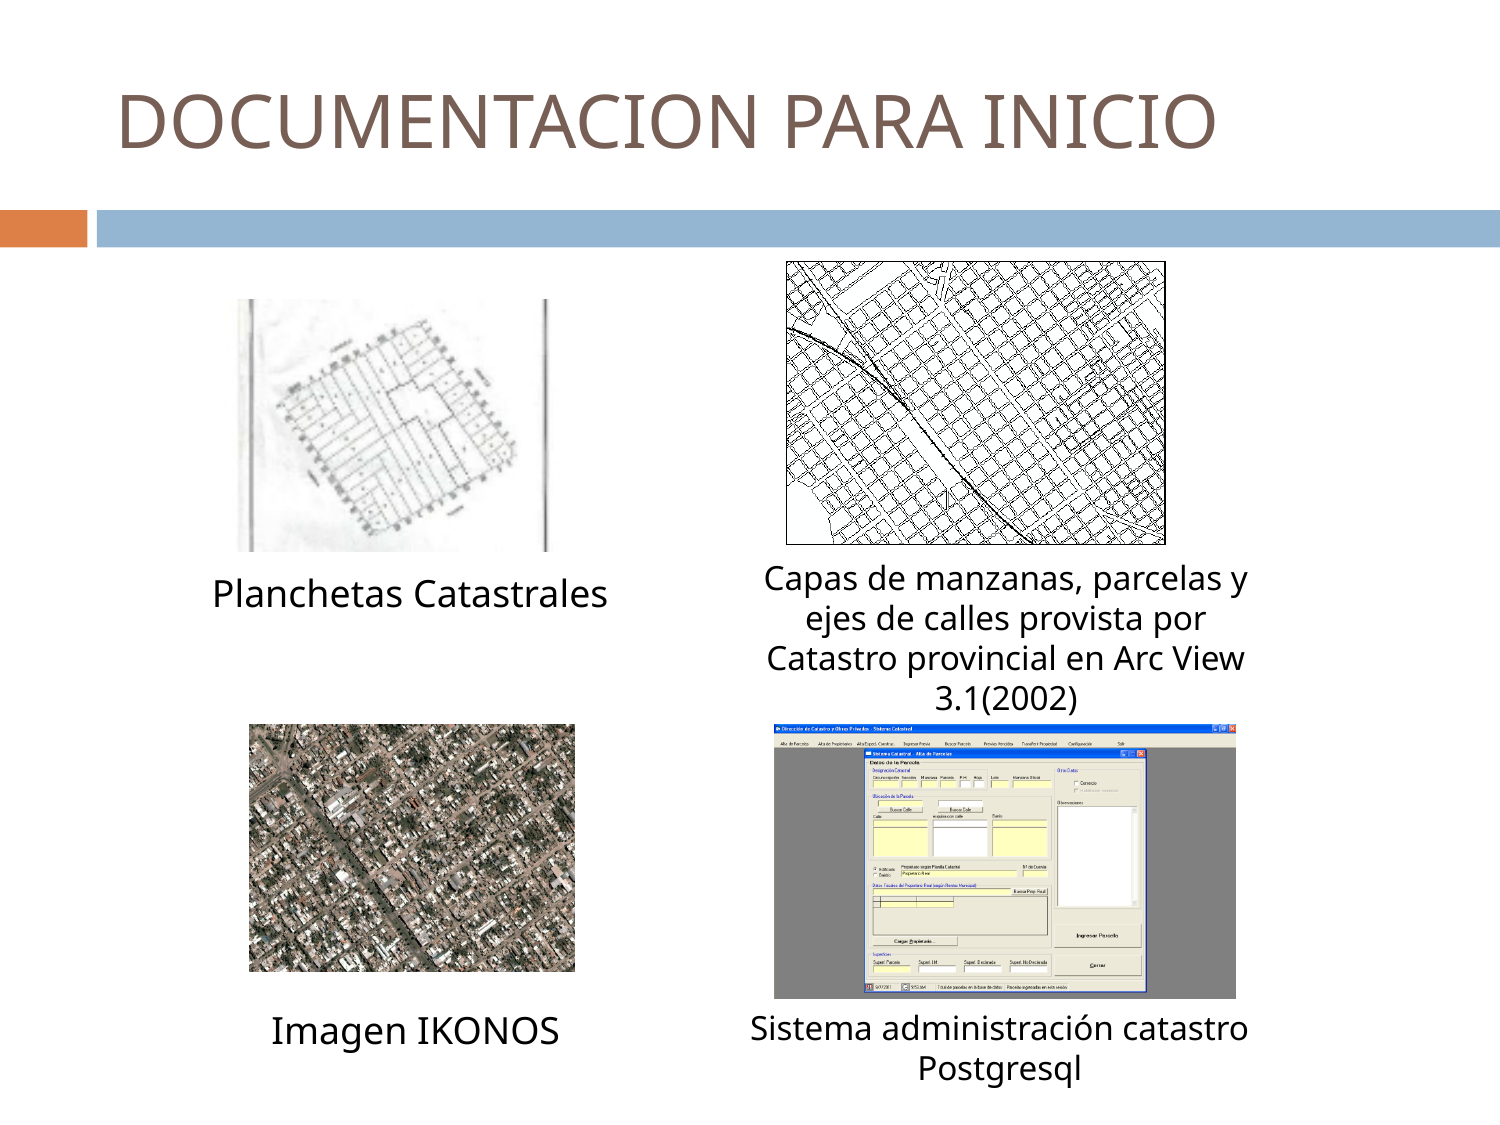

# DOCUMENTACION PARA INICIO
Capas de manzanas, parcelas y ejes de calles provista por Catastro provincial en Arc View 3.1(2002)
Planchetas Catastrales
Imagen IKONOS
Sistema administración catastro
Postgresql